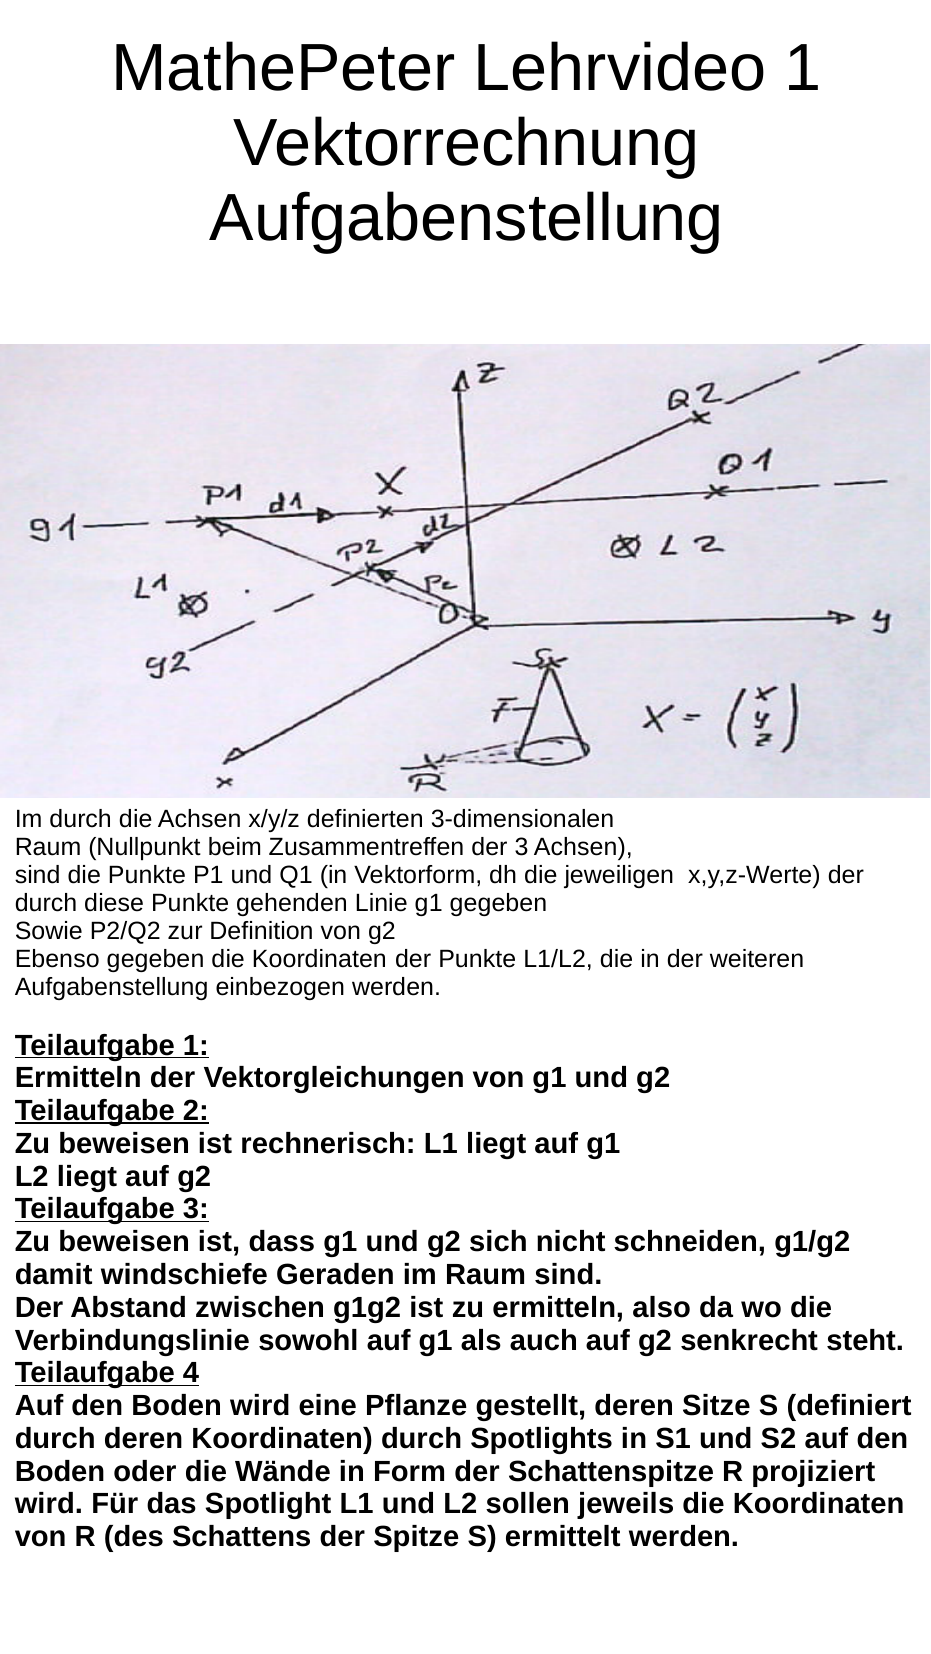

# MathePeter Lehrvideo 1 Vektorrechnung Aufgabenstellung
Im durch die Achsen x/y/z definierten 3-dimensionalen
Raum (Nullpunkt beim Zusammentreffen der 3 Achsen),
sind die Punkte P1 und Q1 (in Vektorform, dh die jeweiligen x,y,z-Werte) der durch diese Punkte gehenden Linie g1 gegeben
Sowie P2/Q2 zur Definition von g2
Ebenso gegeben die Koordinaten der Punkte L1/L2, die in der weiteren Aufgabenstellung einbezogen werden.
Teilaufgabe 1:
Ermitteln der Vektorgleichungen von g1 und g2
Teilaufgabe 2:
Zu beweisen ist rechnerisch: L1 liegt auf g1
L2 liegt auf g2
Teilaufgabe 3:
Zu beweisen ist, dass g1 und g2 sich nicht schneiden, g1/g2 damit windschiefe Geraden im Raum sind.
Der Abstand zwischen g1g2 ist zu ermitteln, also da wo die Verbindungslinie sowohl auf g1 als auch auf g2 senkrecht steht.
Teilaufgabe 4
Auf den Boden wird eine Pflanze gestellt, deren Sitze S (definiert durch deren Koordinaten) durch Spotlights in S1 und S2 auf den Boden oder die Wände in Form der Schattenspitze R projiziert wird. Für das Spotlight L1 und L2 sollen jeweils die Koordinaten von R (des Schattens der Spitze S) ermittelt werden.